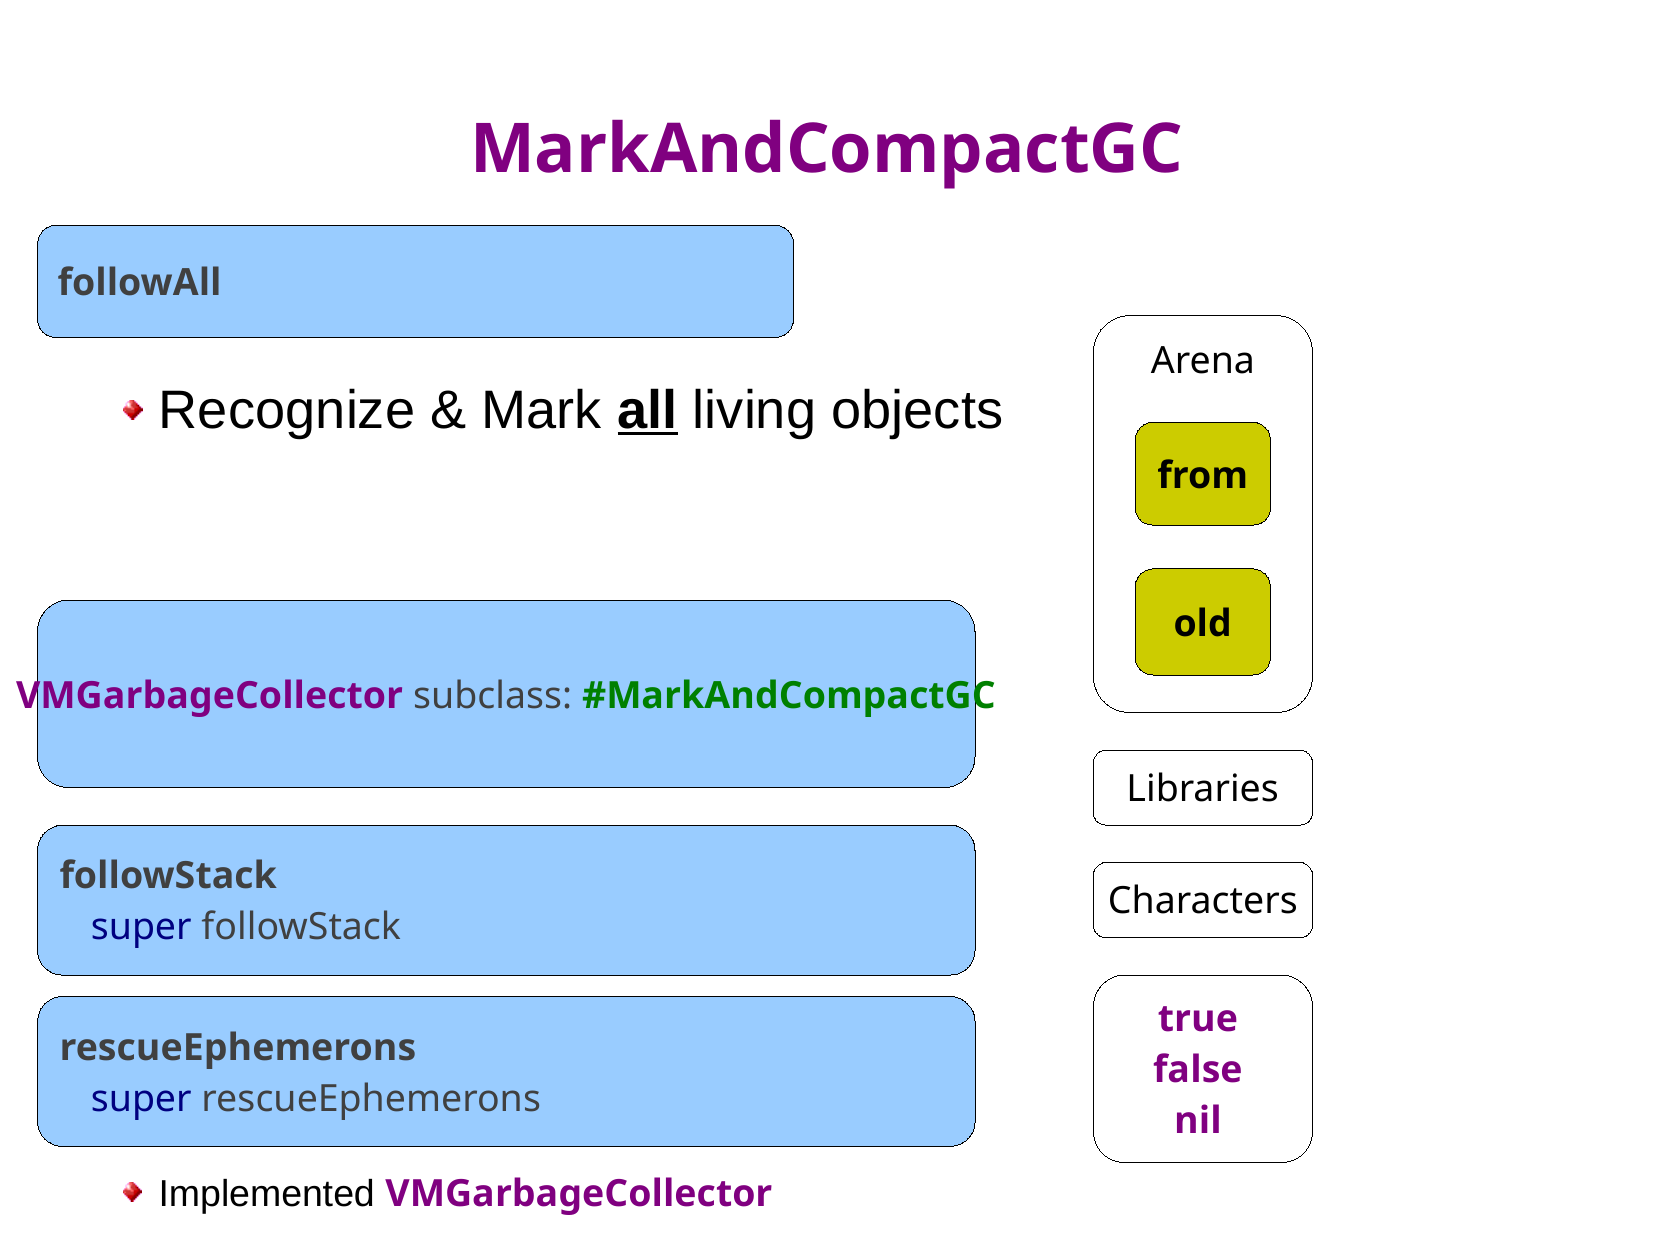

MarkAndCompactGC
followAll
Arena
from
old
Recognize & Mark all living objects
VMGarbageCollector subclass: #MarkAndCompactGC
Libraries
followStack
	super followStack
Characters
true
false
nil
rescueEphemerons
	super rescueEphemerons
Implemented VMGarbageCollector